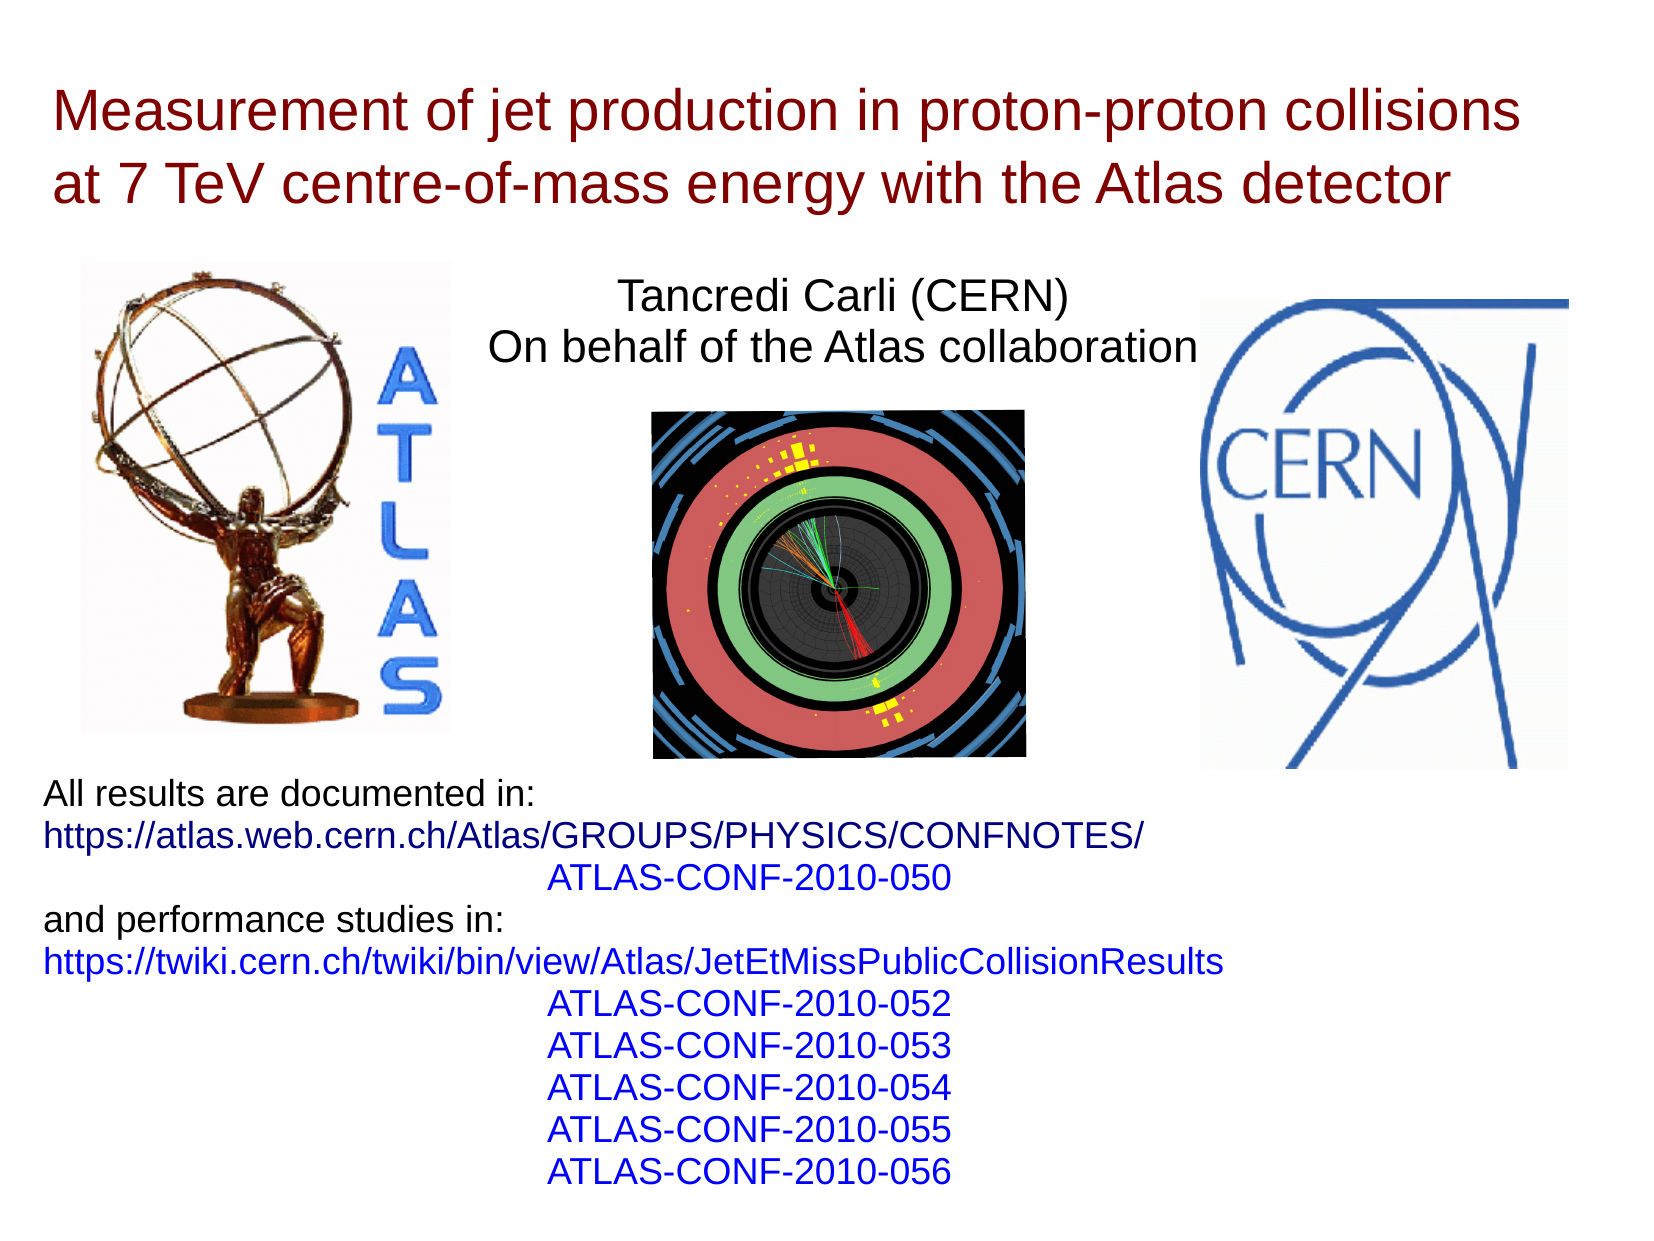

Measurement of jet production in proton-proton collisions
at 7 TeV centre-of-mass energy with the Atlas detector
Tancredi Carli (CERN)
On behalf of the Atlas collaboration
All results are documented in:
https://atlas.web.cern.ch/Atlas/GROUPS/PHYSICS/CONFNOTES/
 ATLAS-CONF-2010-050
and performance studies in:
https://twiki.cern.ch/twiki/bin/view/Atlas/JetEtMissPublicCollisionResults
 ATLAS-CONF-2010-052
 ATLAS-CONF-2010-053
 ATLAS-CONF-2010-054
 ATLAS-CONF-2010-055
 ATLAS-CONF-2010-056